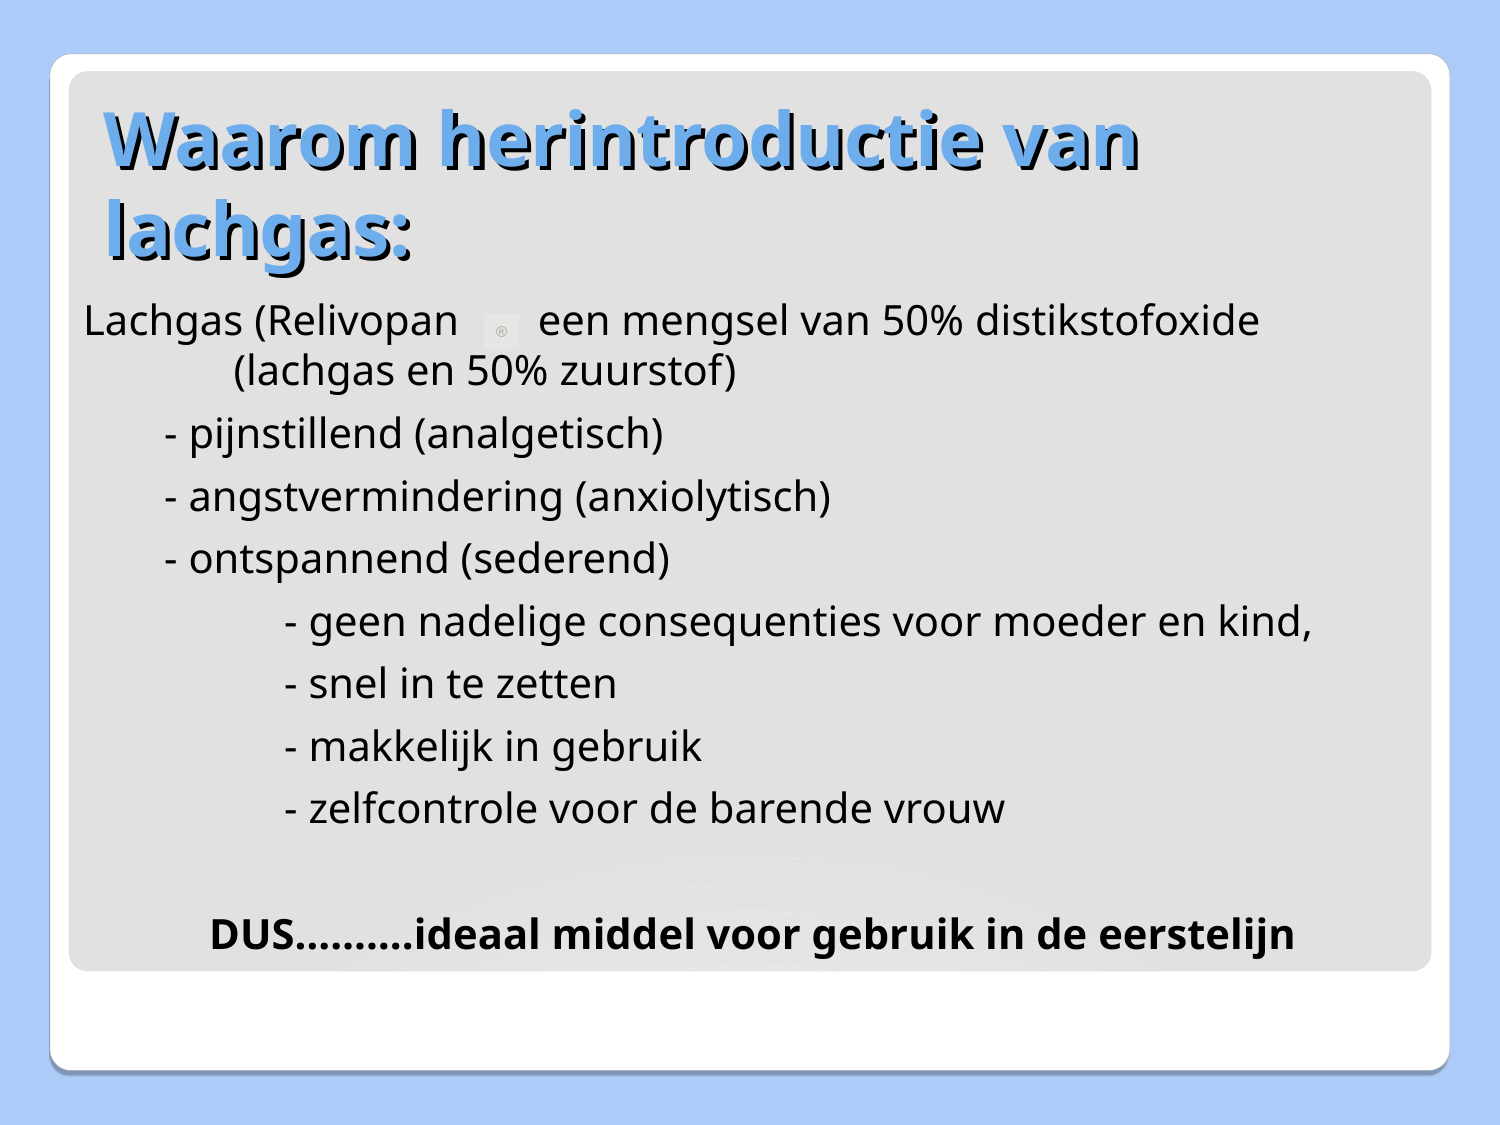

Waarom herintroductie van lachgas:
# Lachgas (Relivopan = een mengsel van 50% distikstofoxide 		 (lachgas en 50% zuurstof)
	- pijnstillend (analgetisch)
	- angstvermindering (anxiolytisch)
	- ontspannend (sederend)
	- geen nadelige consequenties voor moeder en kind,
	- snel in te zetten
	- makkelijk in gebruik
	- zelfcontrole voor de barende vrouw
DUS……….ideaal middel voor gebruik in de eerstelijn